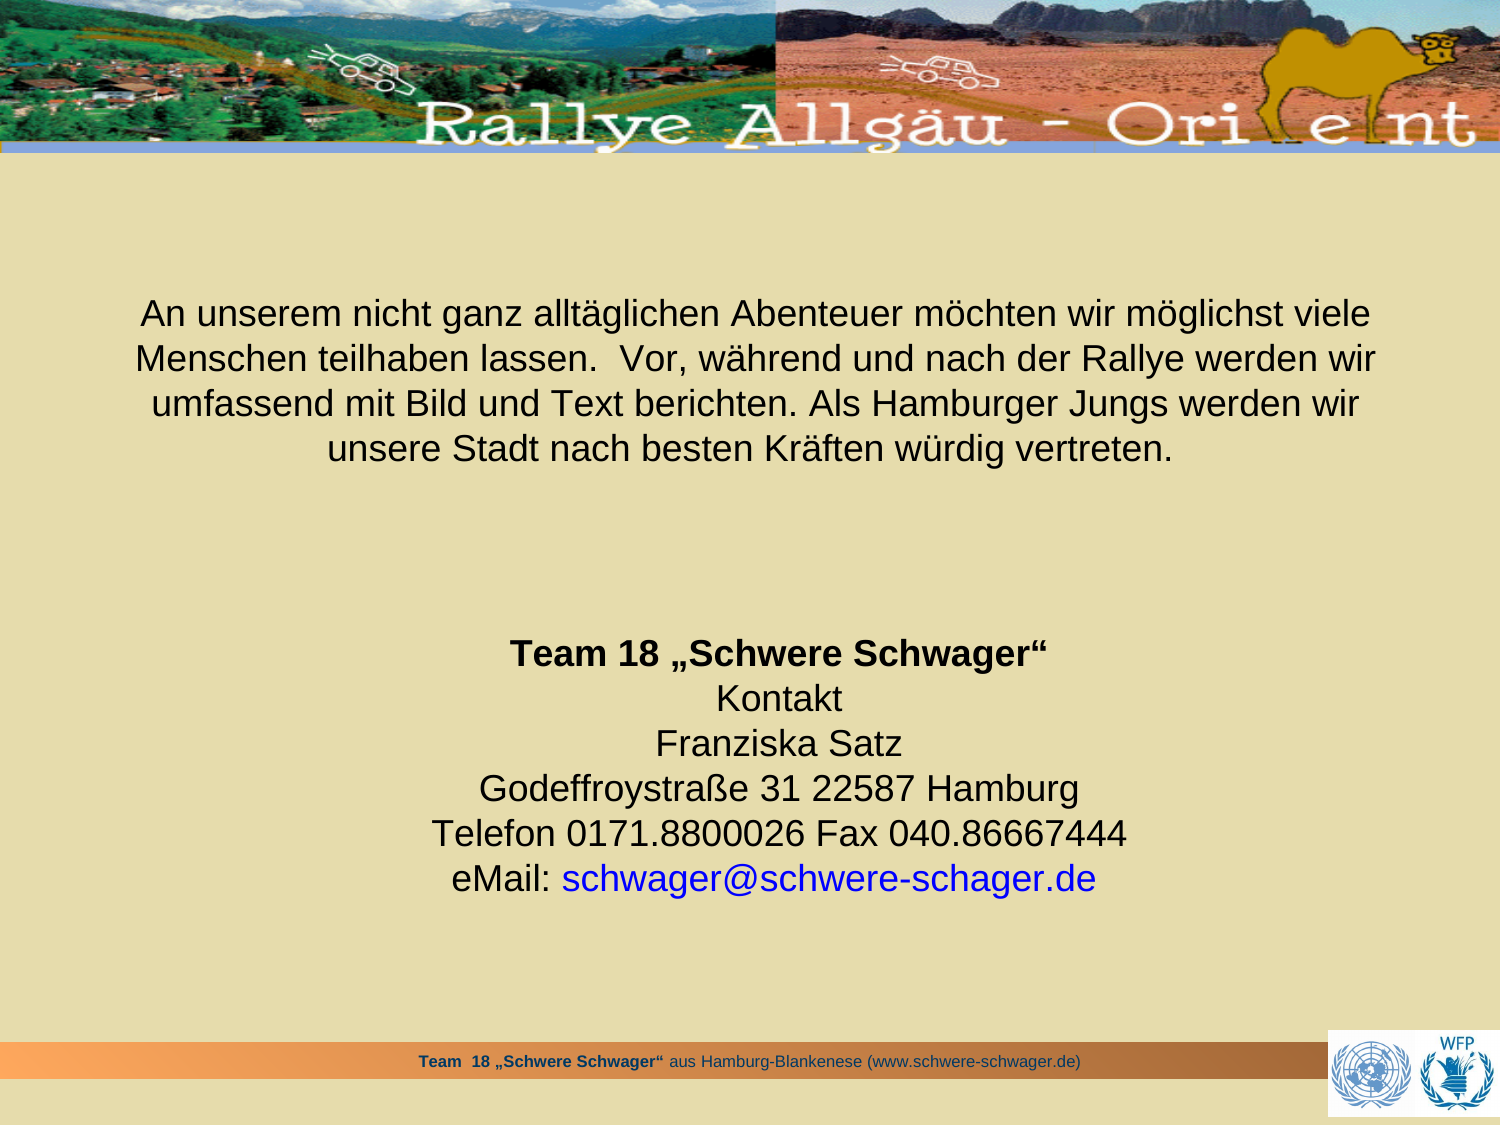

An unserem nicht ganz alltäglichen Abenteuer möchten wir möglichst viele Menschen teilhaben lassen. Vor, während und nach der Rallye werden wir umfassend mit Bild und Text berichten. Als Hamburger Jungs werden wir unsere Stadt nach besten Kräften würdig vertreten.
Team 18 „Schwere Schwager“
Kontakt
Franziska Satz
Godeffroystraße 31 22587 Hamburg
Telefon 0171.8800026 Fax 040.86667444
eMail: schwager@schwere-schager.de